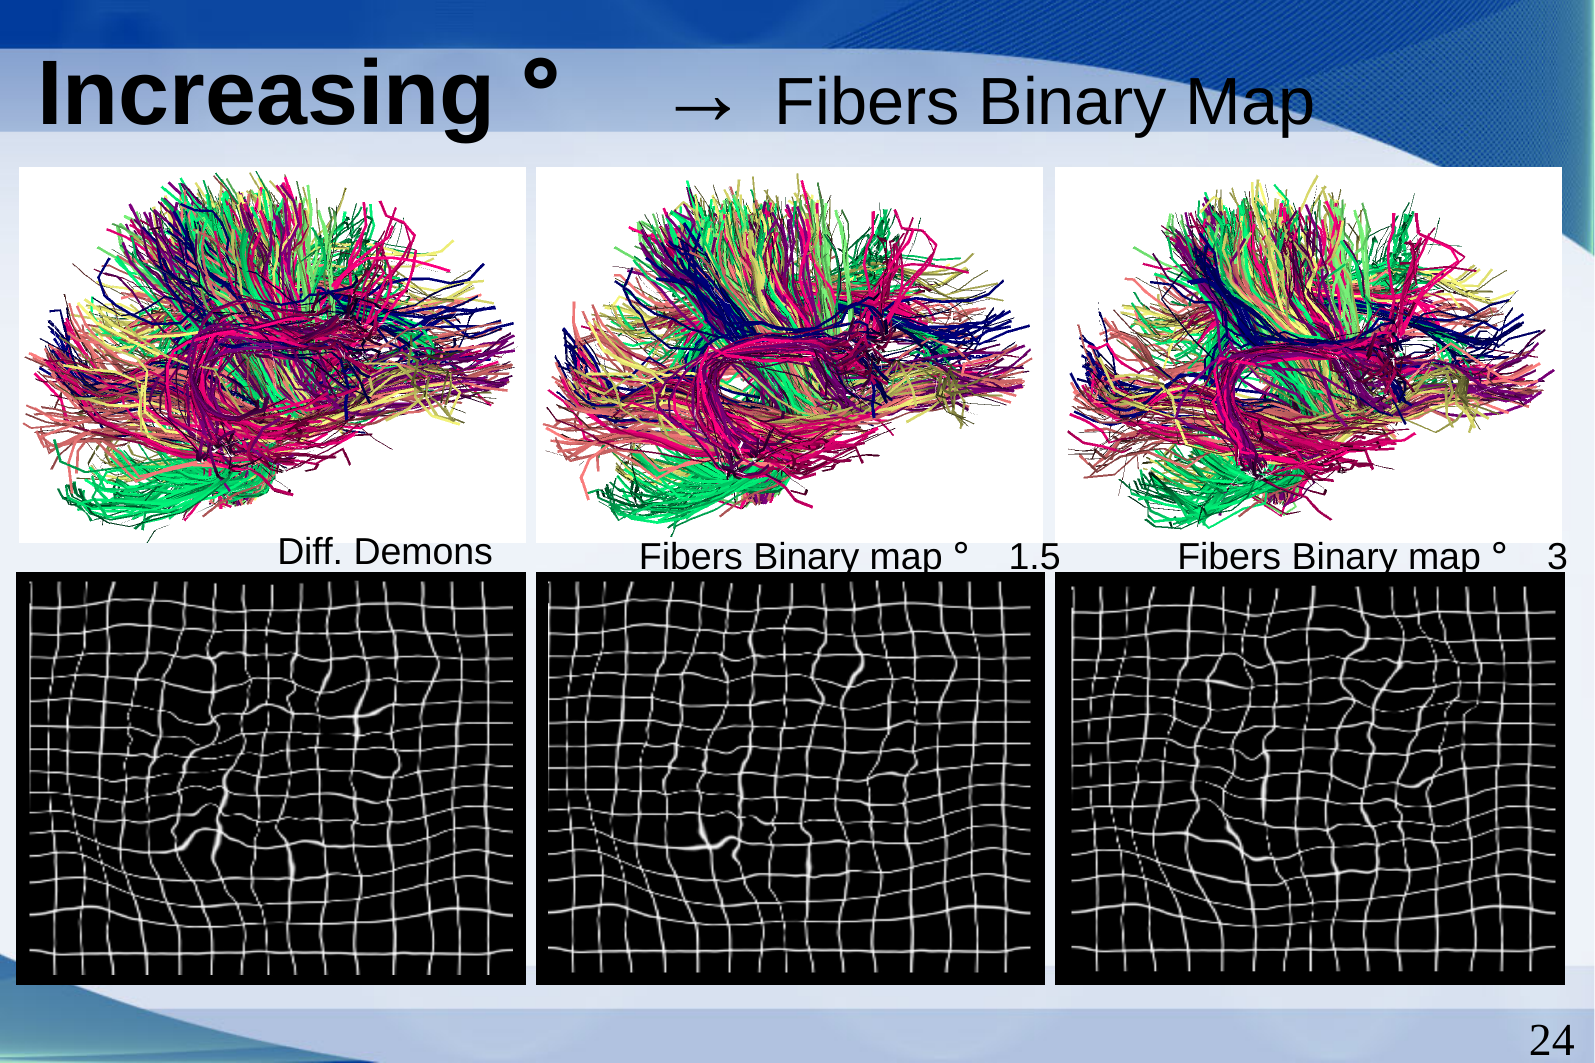

# Increasing ° → Fibers Binary Map
Fibers Binary map ° 1.5
Fibers Binary map ° 3
Diff. Demons
24